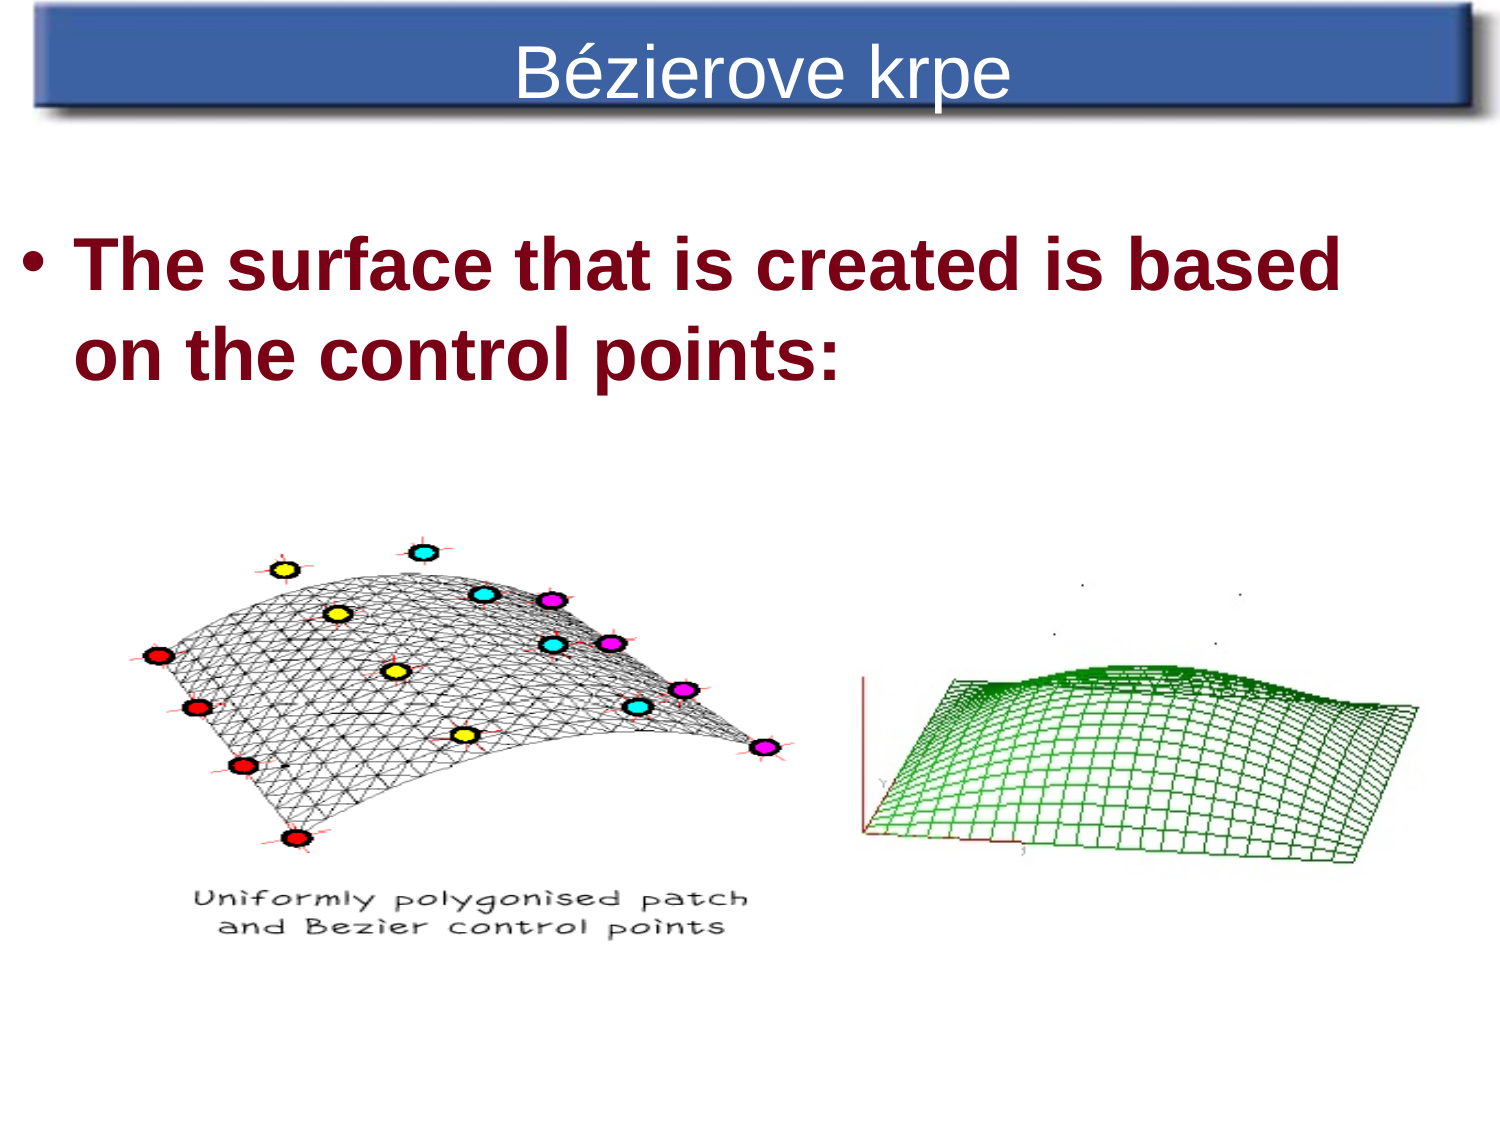

Bézierove krpe
#
The surface that is created is based on the control points: